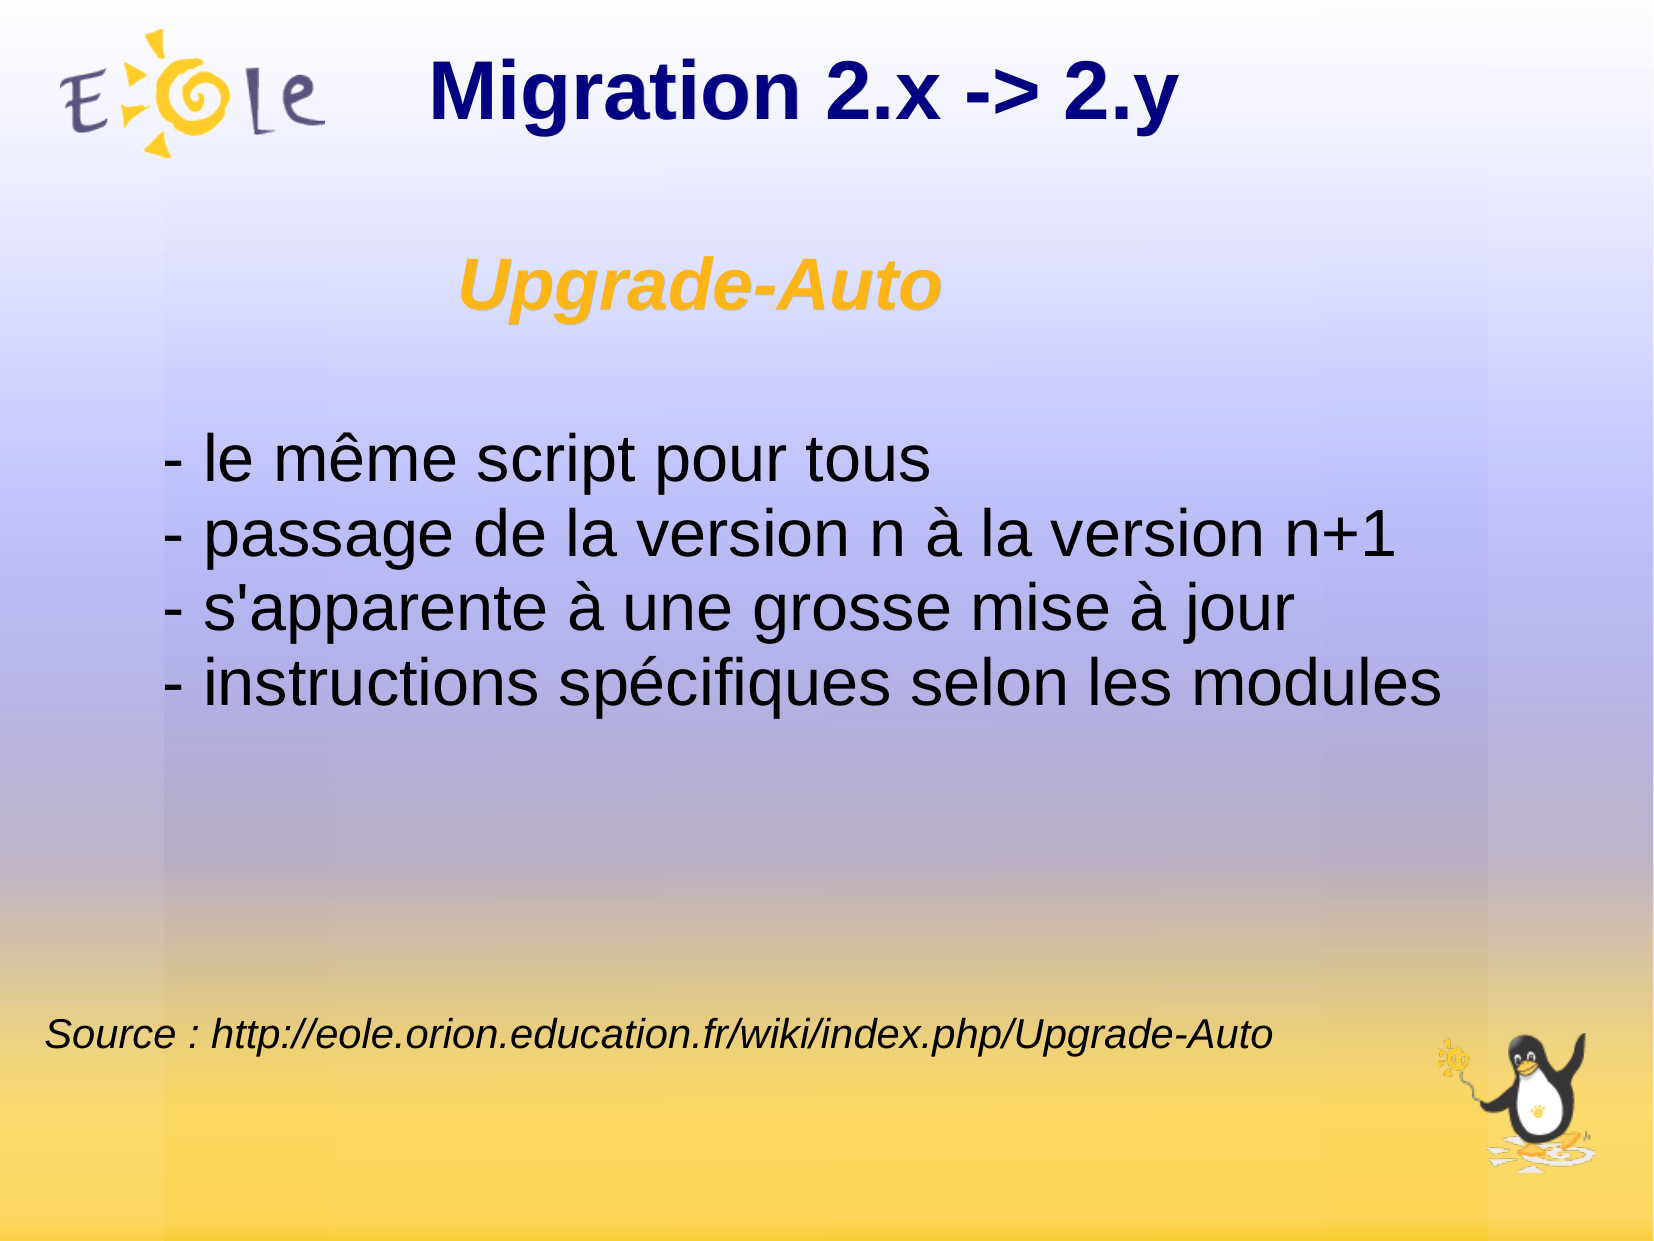

Migration 2.x -> 2.y
Upgrade-Auto
- le même script pour tous
- passage de la version n à la version n+1
- s'apparente à une grosse mise à jour
- instructions spécifiques selon les modules
Source : http://eole.orion.education.fr/wiki/index.php/Upgrade-Auto